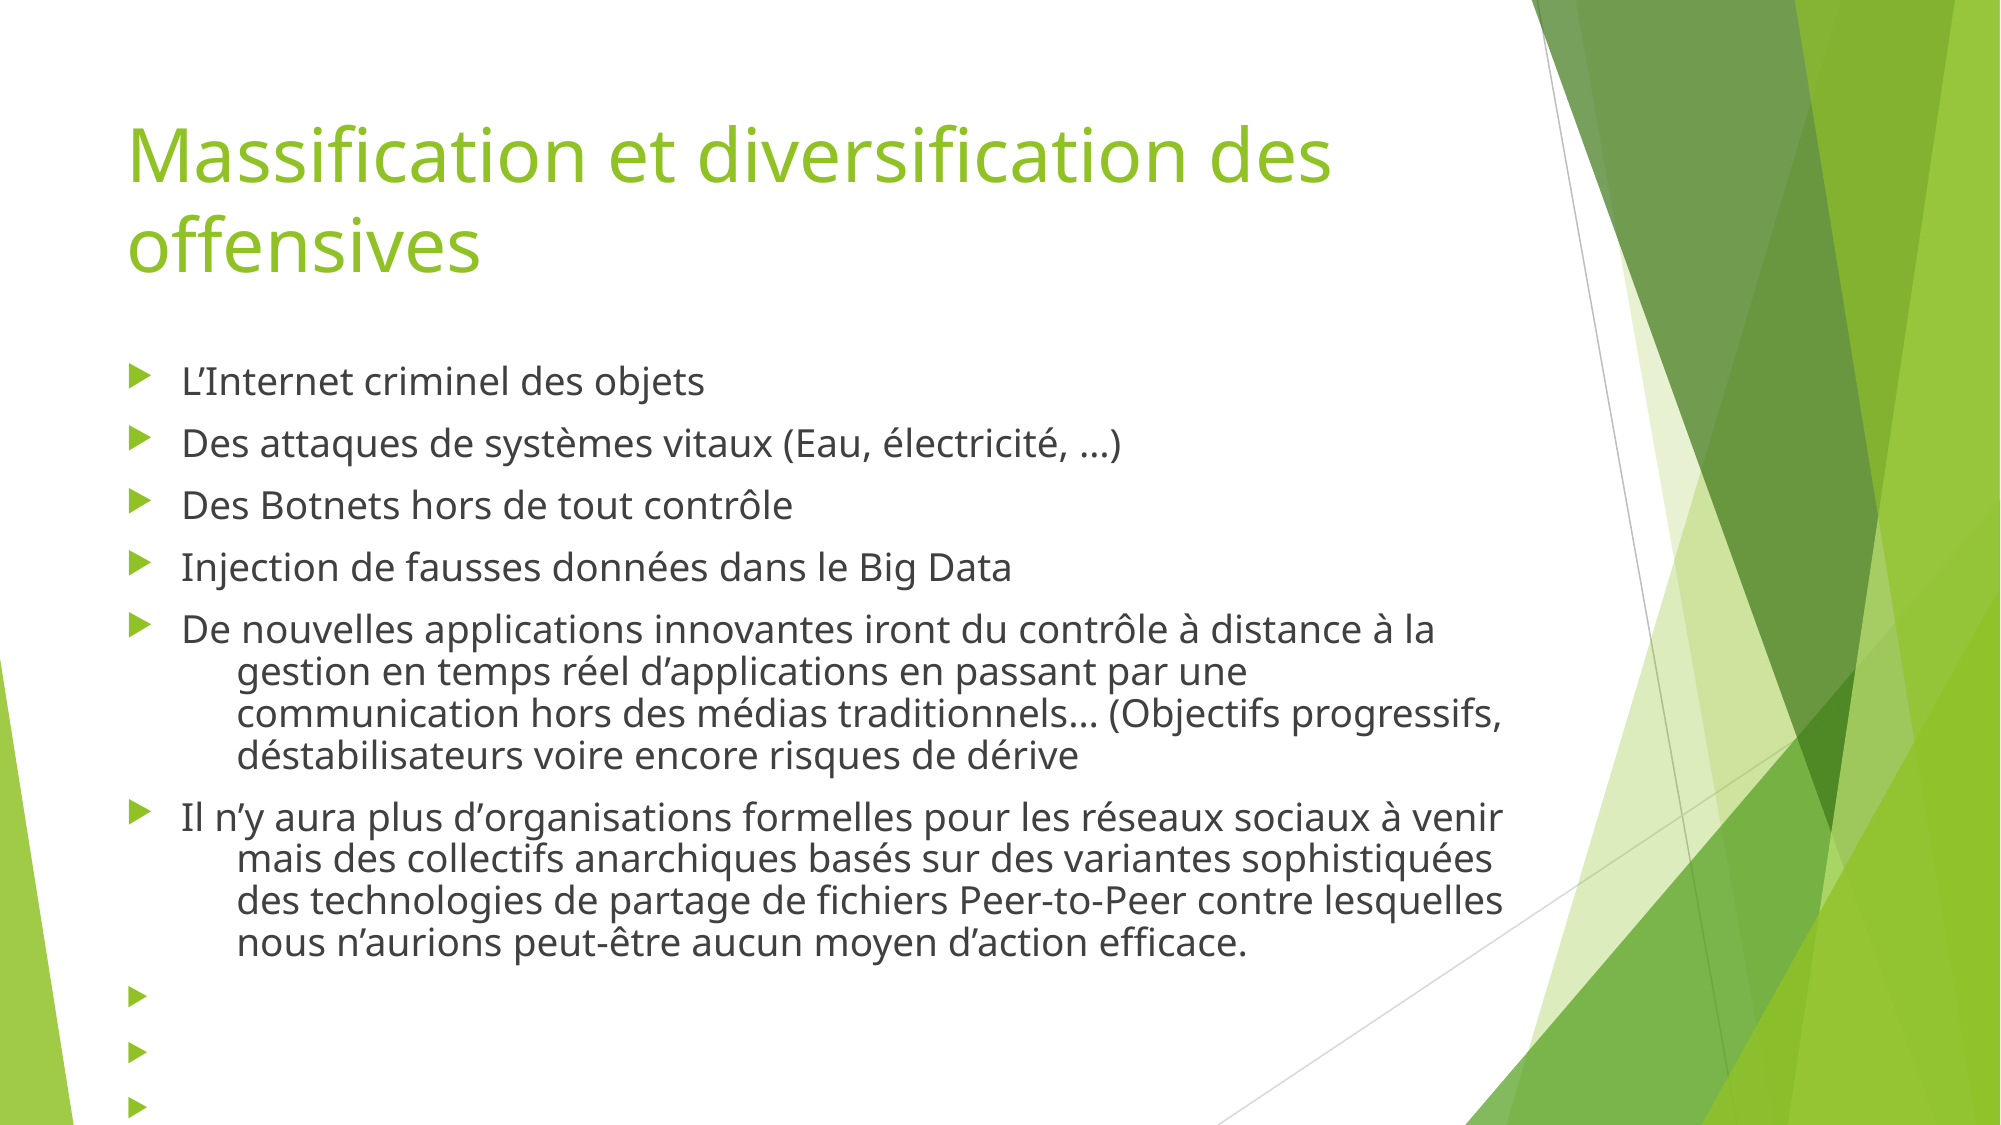

# Massification et diversification des offensives
L’Internet criminel des objets
Des attaques de systèmes vitaux (Eau, électricité, …)
Des Botnets hors de tout contrôle
Injection de fausses données dans le Big Data
De nouvelles applications innovantes iront du contrôle à distance à la gestion en temps réel d’applications en passant par une communication hors des médias traditionnels… (Objectifs progressifs, déstabilisateurs voire encore risques de dérive
Il n’y aura plus d’organisations formelles pour les réseaux sociaux à venir mais des collectifs anarchiques basés sur des variantes sophistiquées des technologies de partage de fichiers Peer-to-Peer contre lesquelles nous n’aurions peut-être aucun moyen d’action efficace.